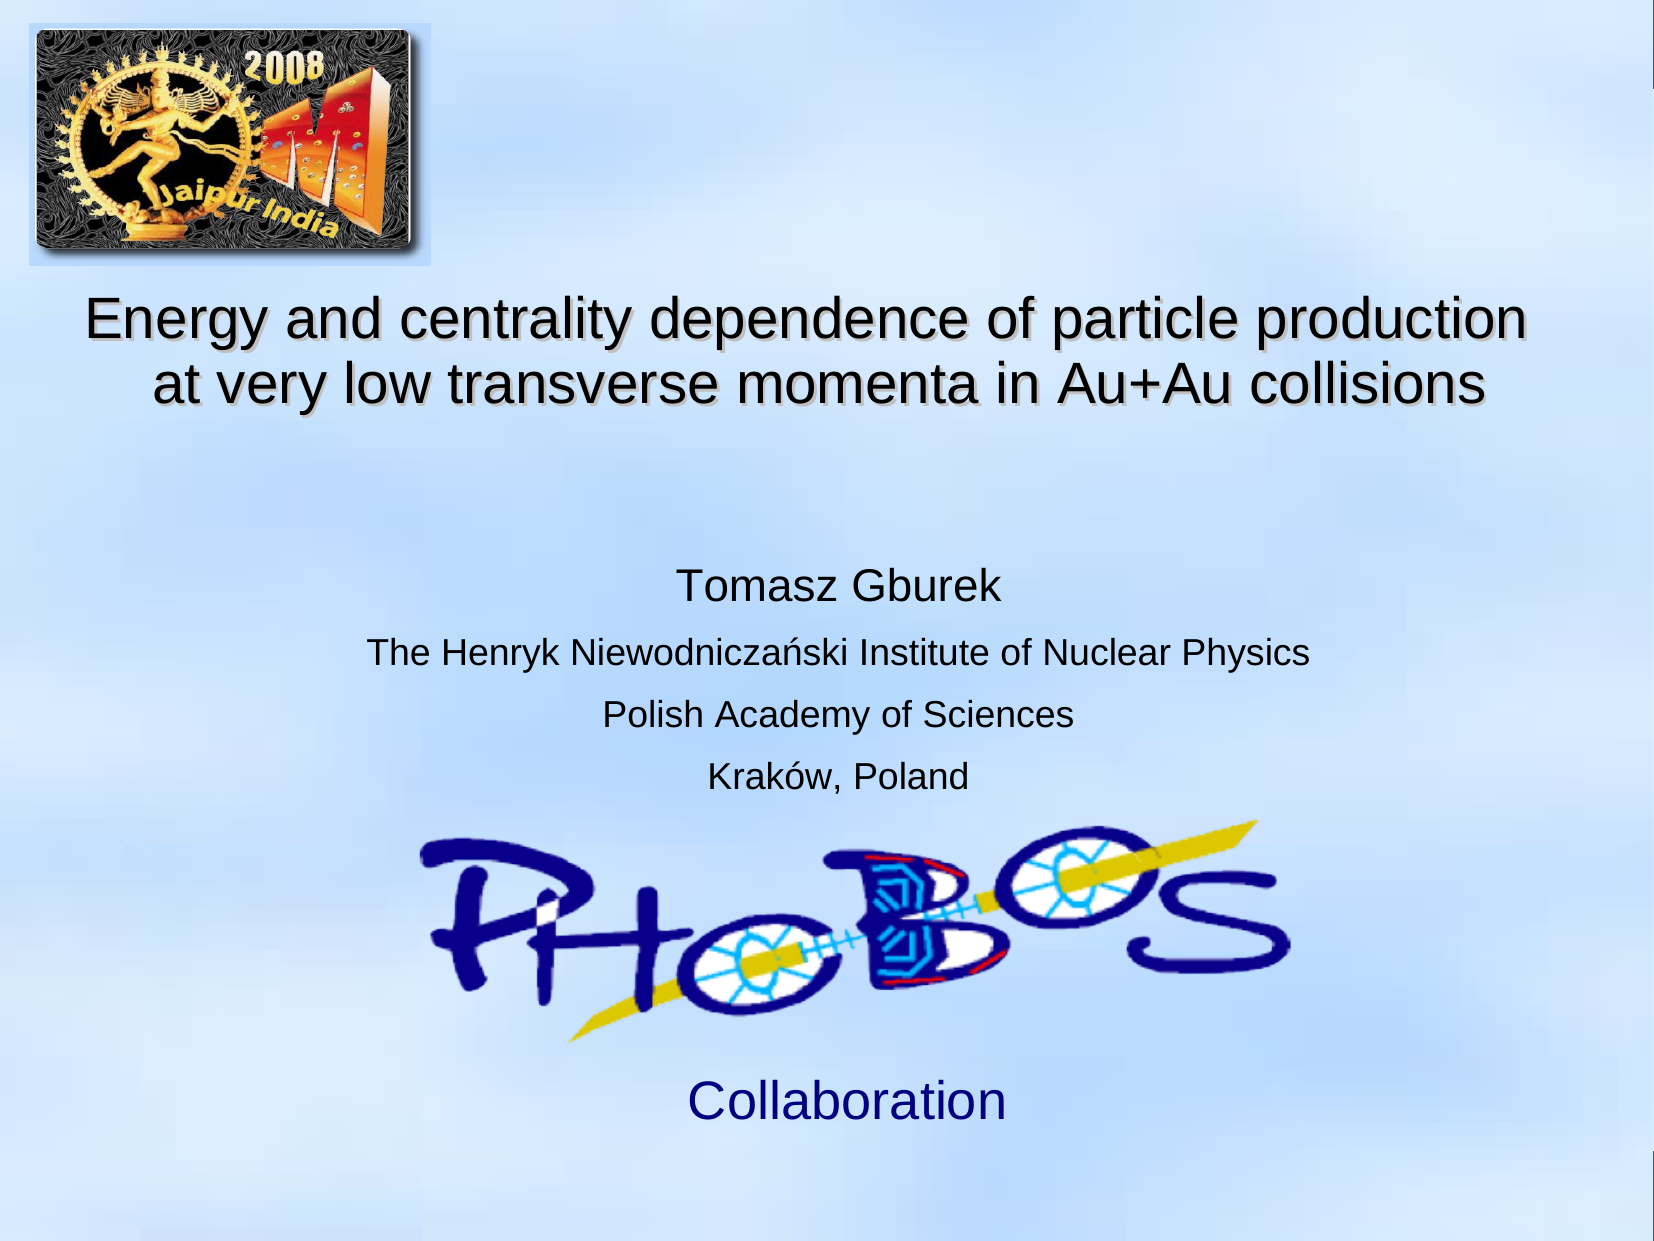

Energy and centrality dependence of particle production
 at very low transverse momenta in Au+Au collisions
Tomasz Gburek
The Henryk Niewodniczański Institute of Nuclear Physics
Polish Academy of Sciences
 Kraków, Poland
Collaboration